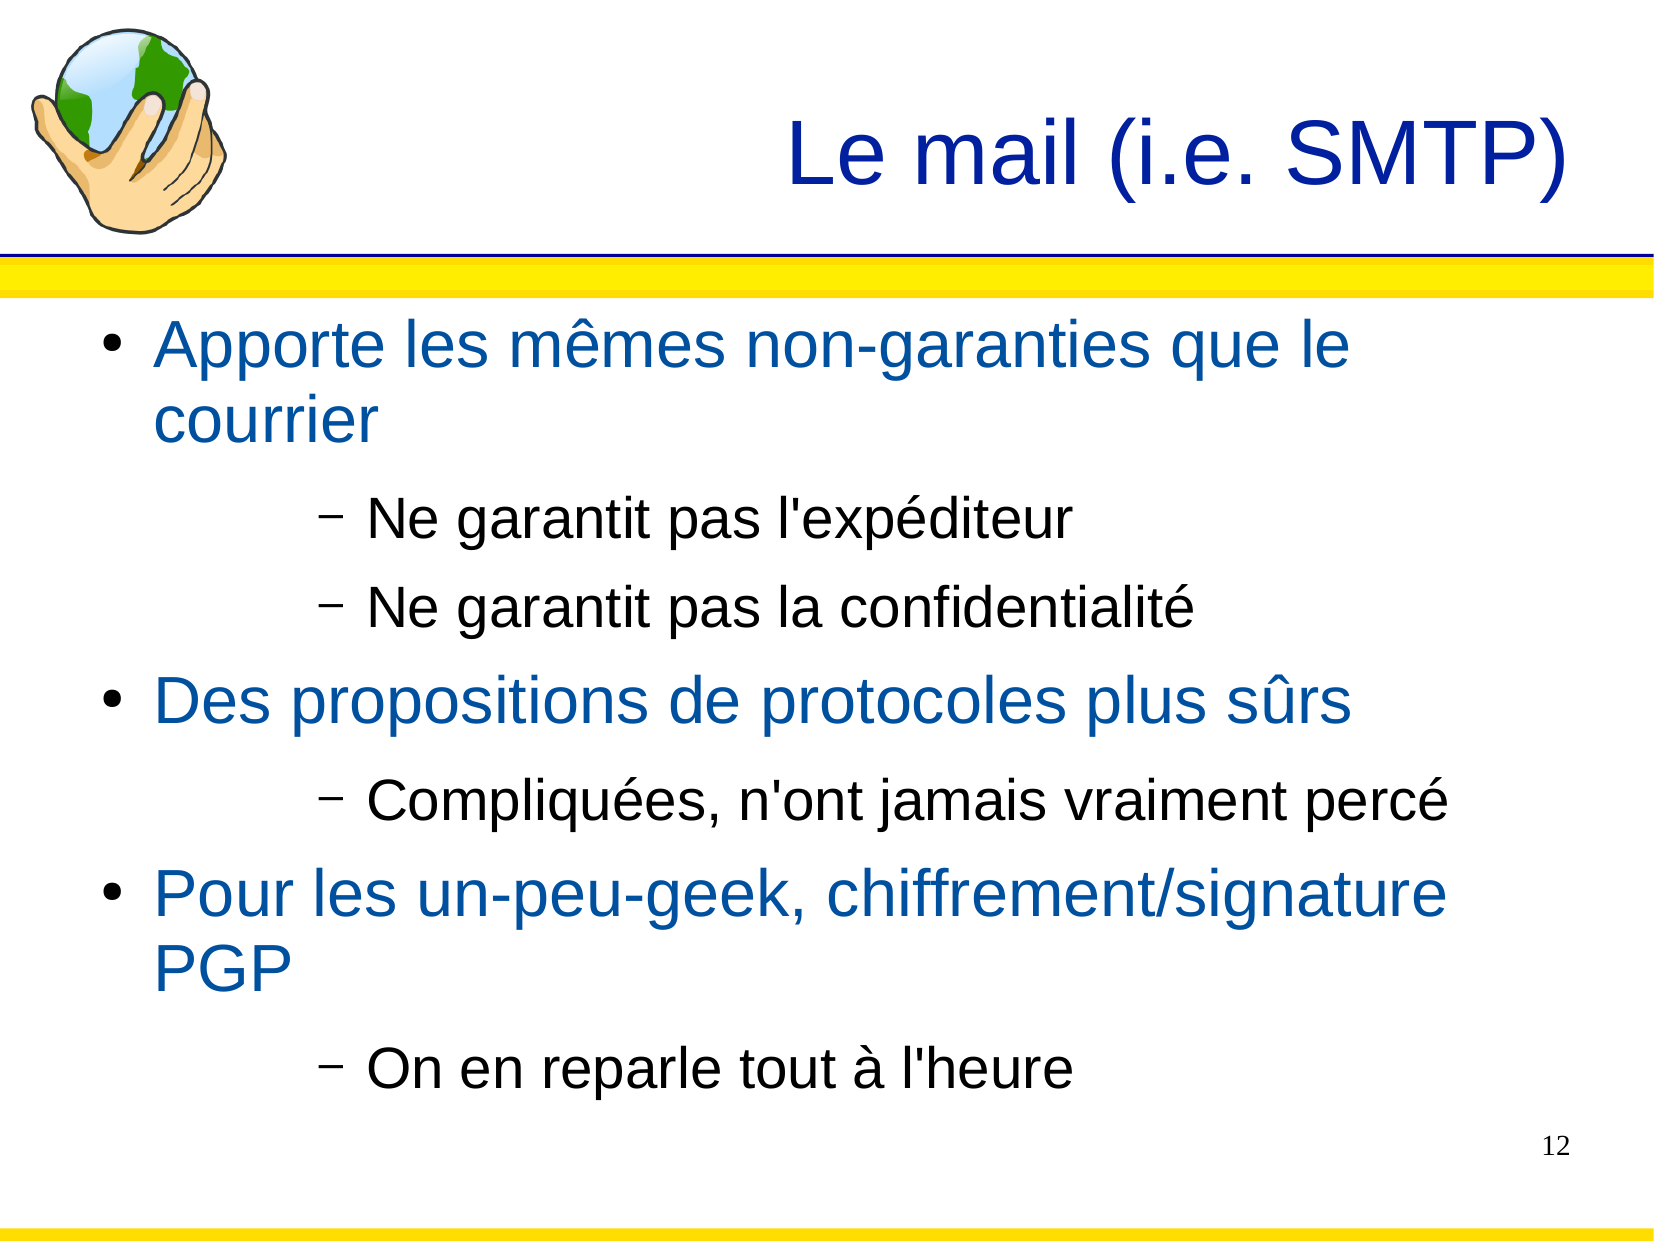

# Le mail (i.e. SMTP)
Apporte les mêmes non-garanties que le courrier
Ne garantit pas l'expéditeur
Ne garantit pas la confidentialité
Des propositions de protocoles plus sûrs
Compliquées, n'ont jamais vraiment percé
Pour les un-peu-geek, chiffrement/signature PGP
On en reparle tout à l'heure
12